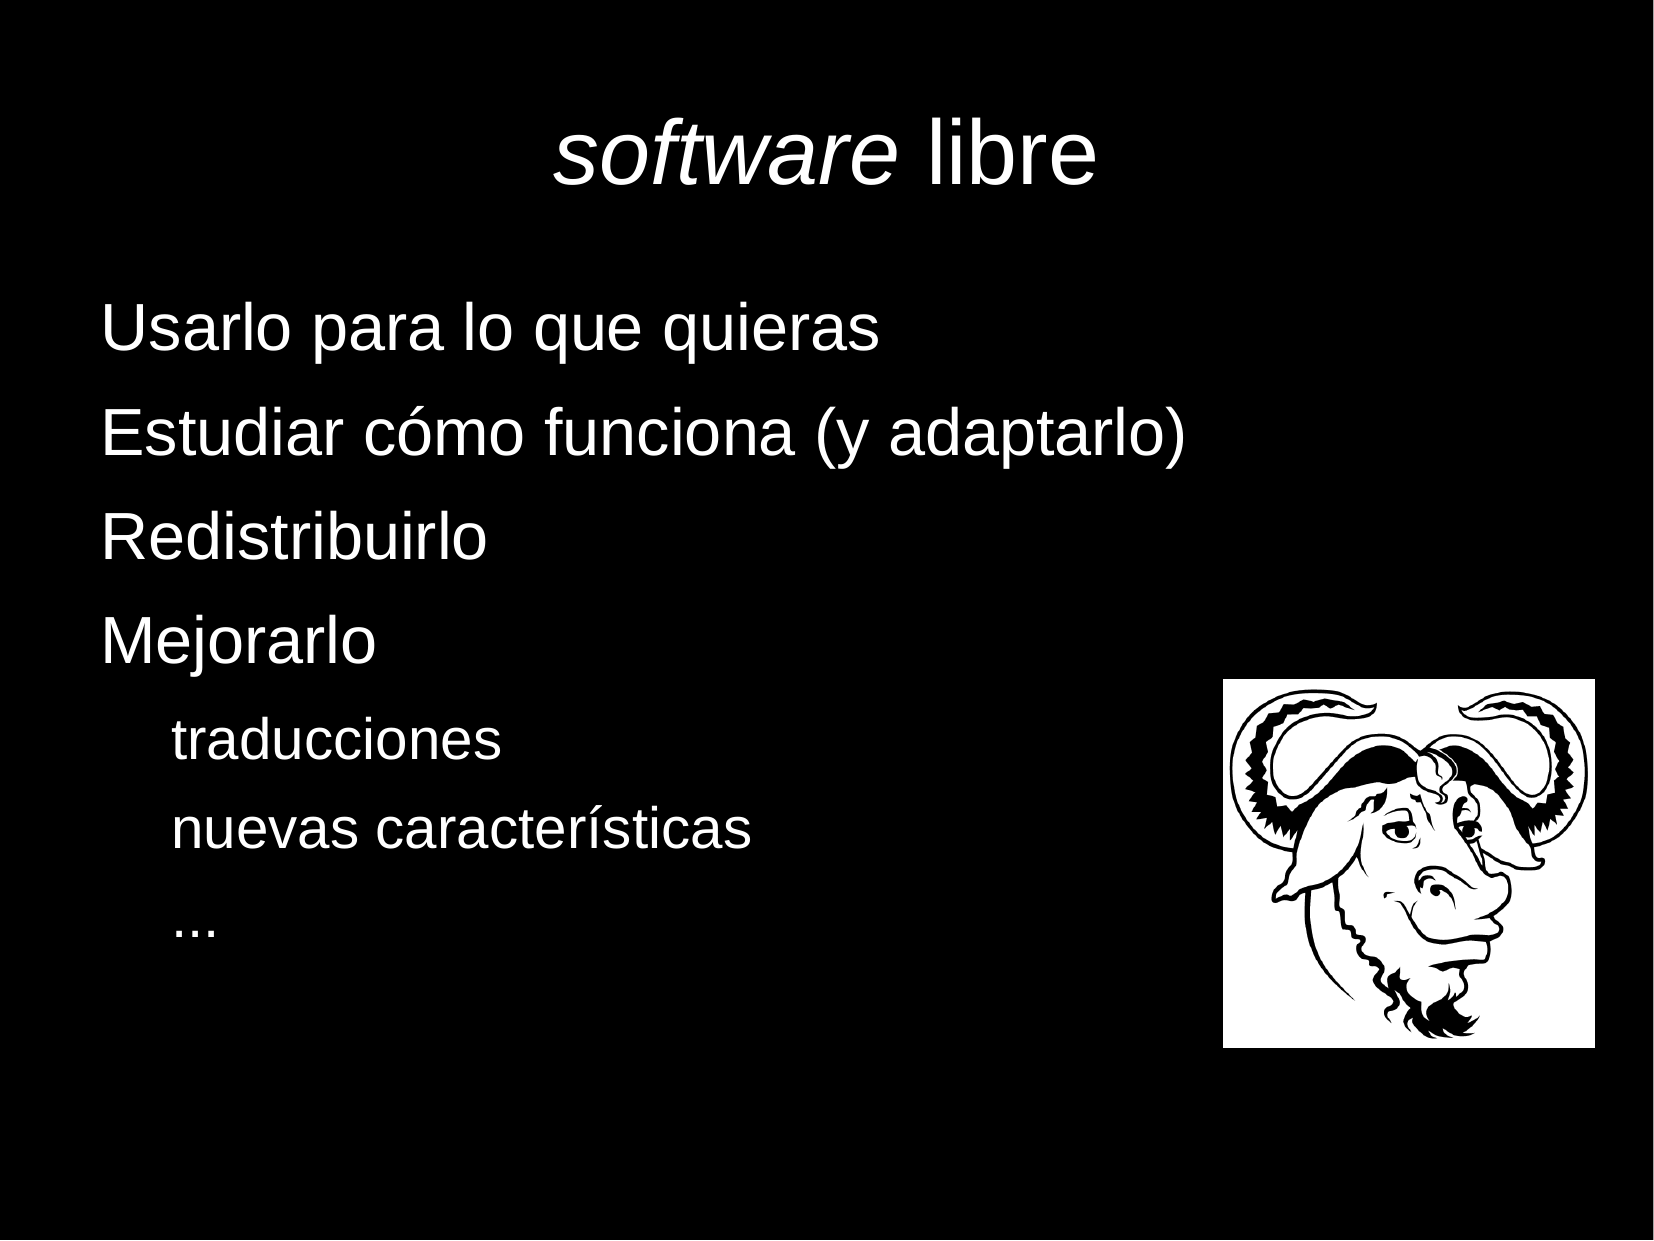

# software libre
Usarlo para lo que quieras
Estudiar cómo funciona (y adaptarlo)
Redistribuirlo
Mejorarlo
traducciones
nuevas características
...